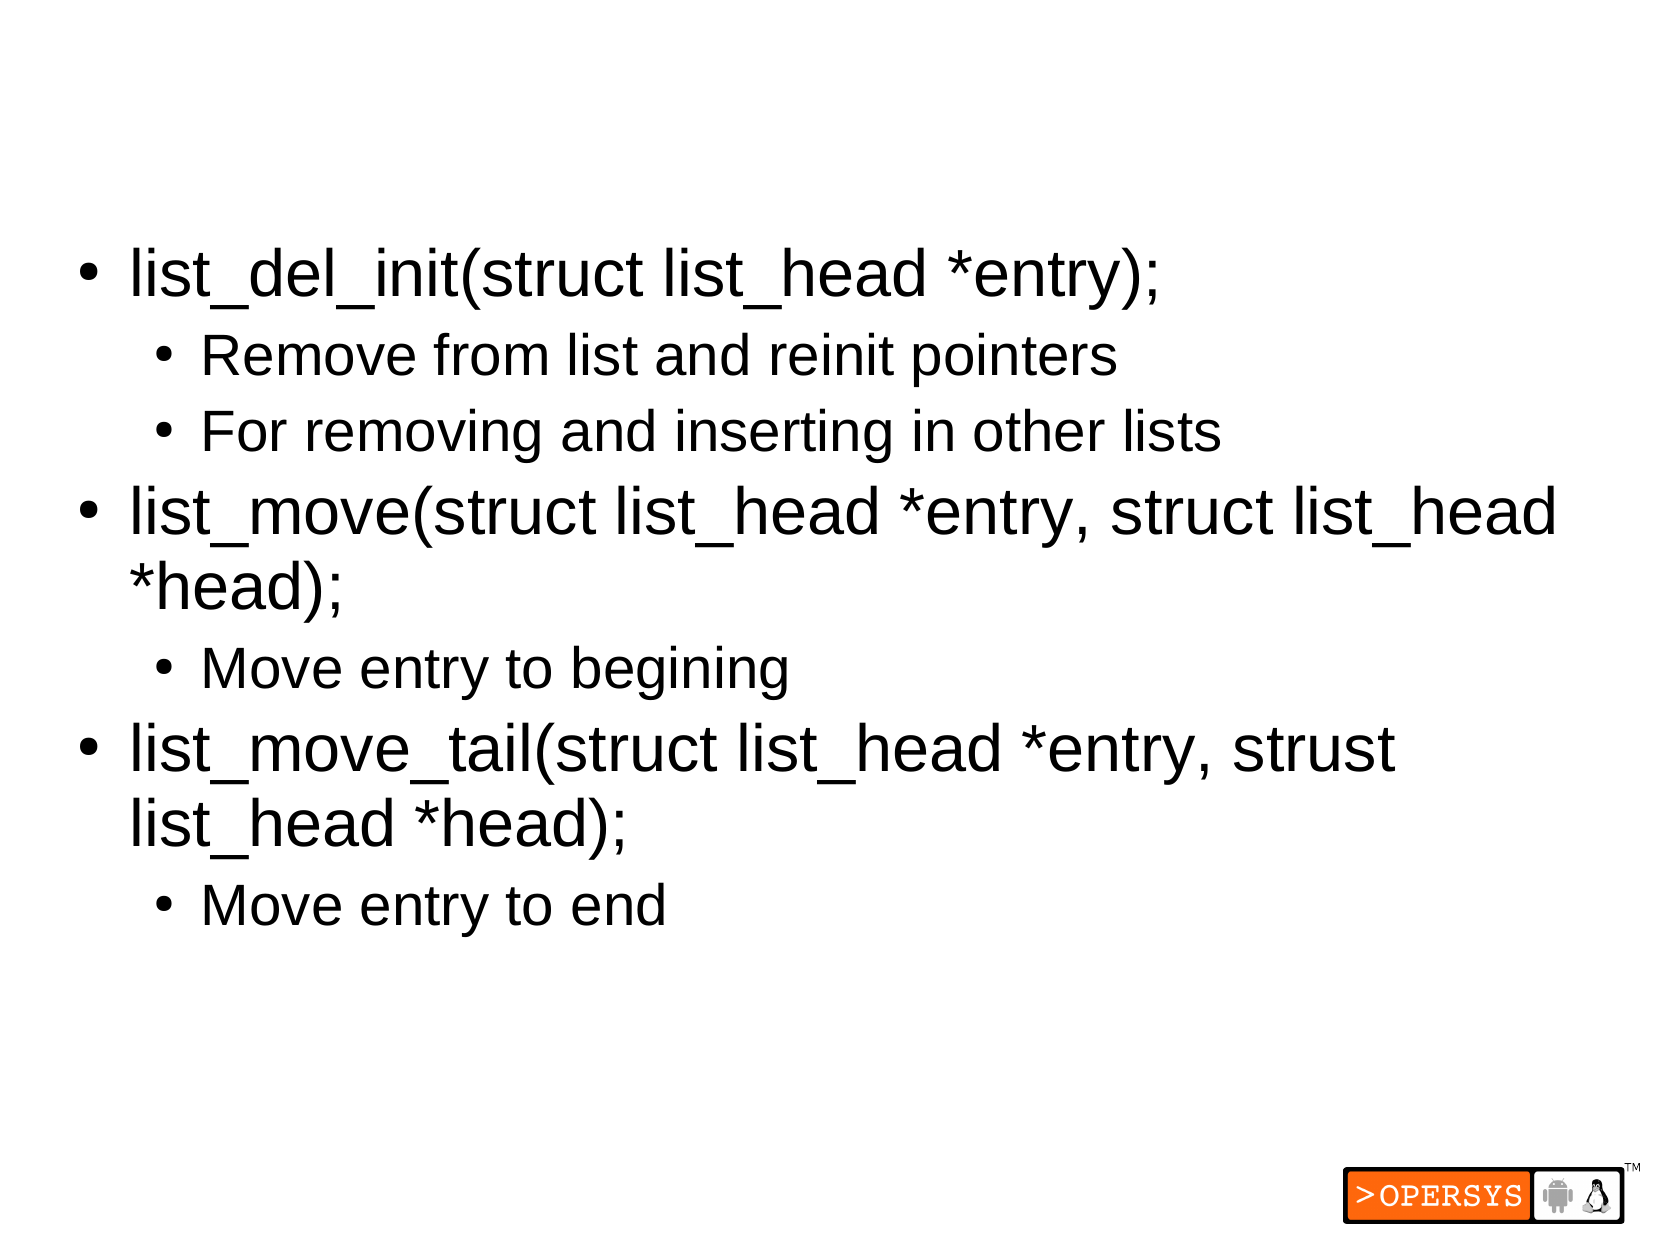

# list_del_init(struct list_head *entry);
Remove from list and reinit pointers
For removing and inserting in other lists
list_move(struct list_head *entry, struct list_head *head);
Move entry to begining
list_move_tail(struct list_head *entry, strust list_head *head);
Move entry to end